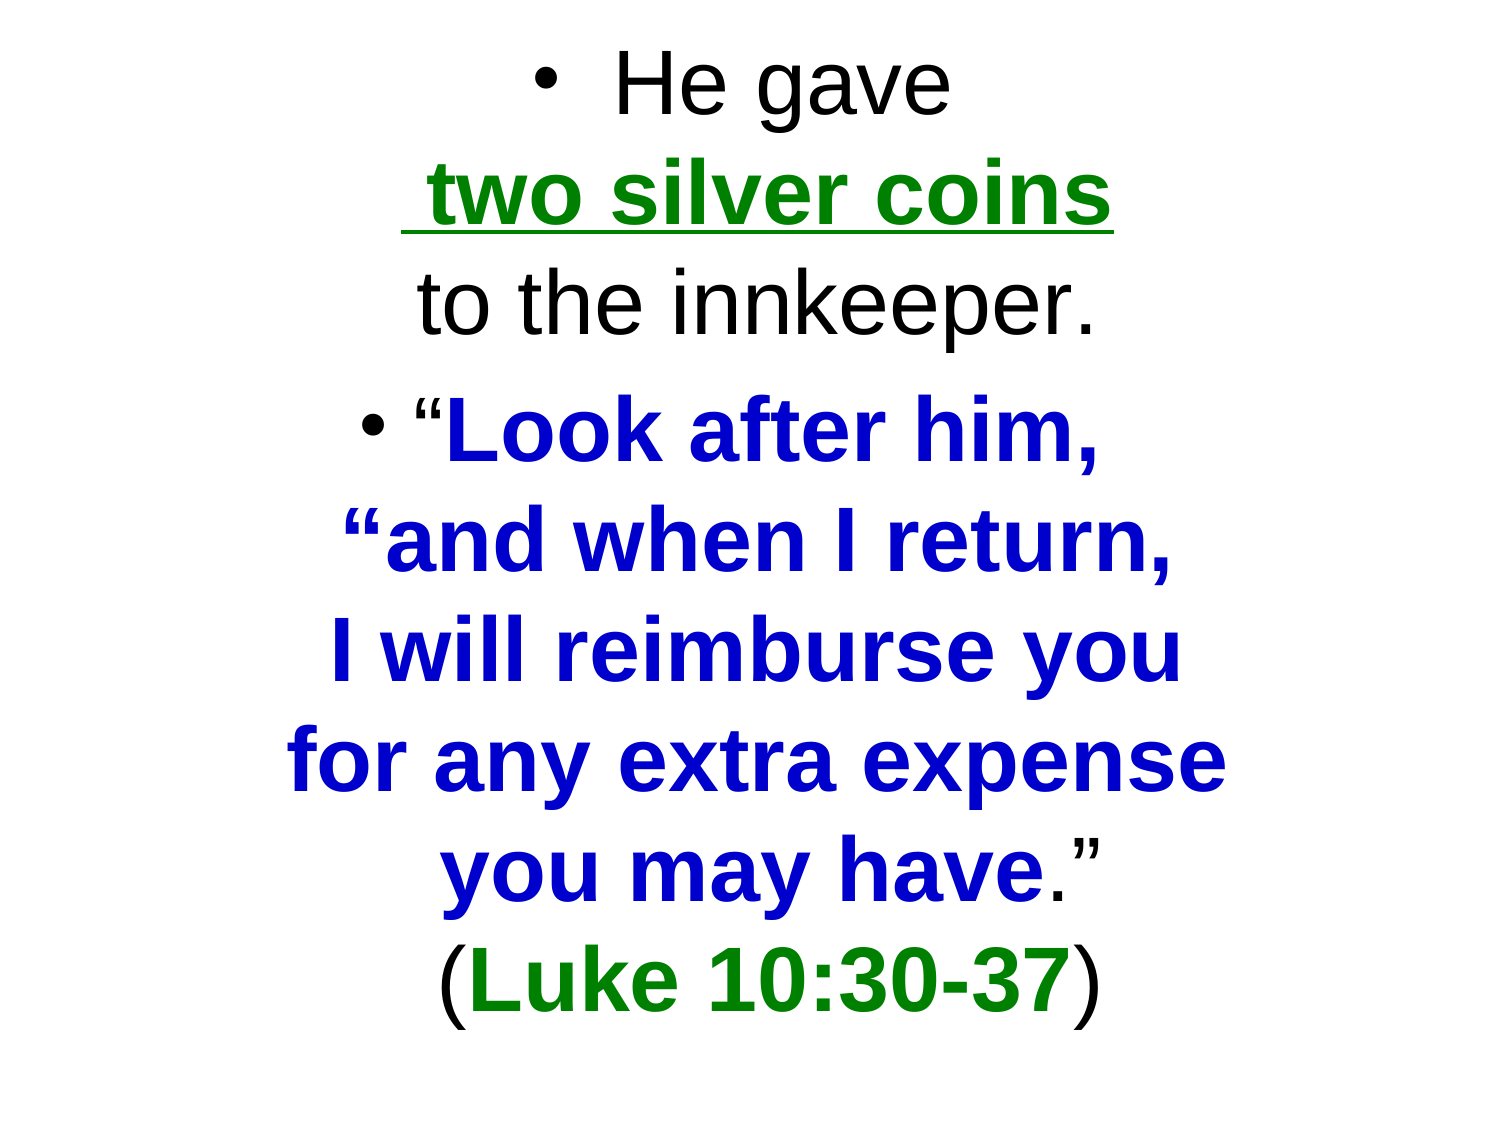

# He gave two silver coins to the innkeeper.
“Look after him,
“and when I return,
I will reimburse you
for any extra expense
you may have.”
(Luke 10:30-37)
17